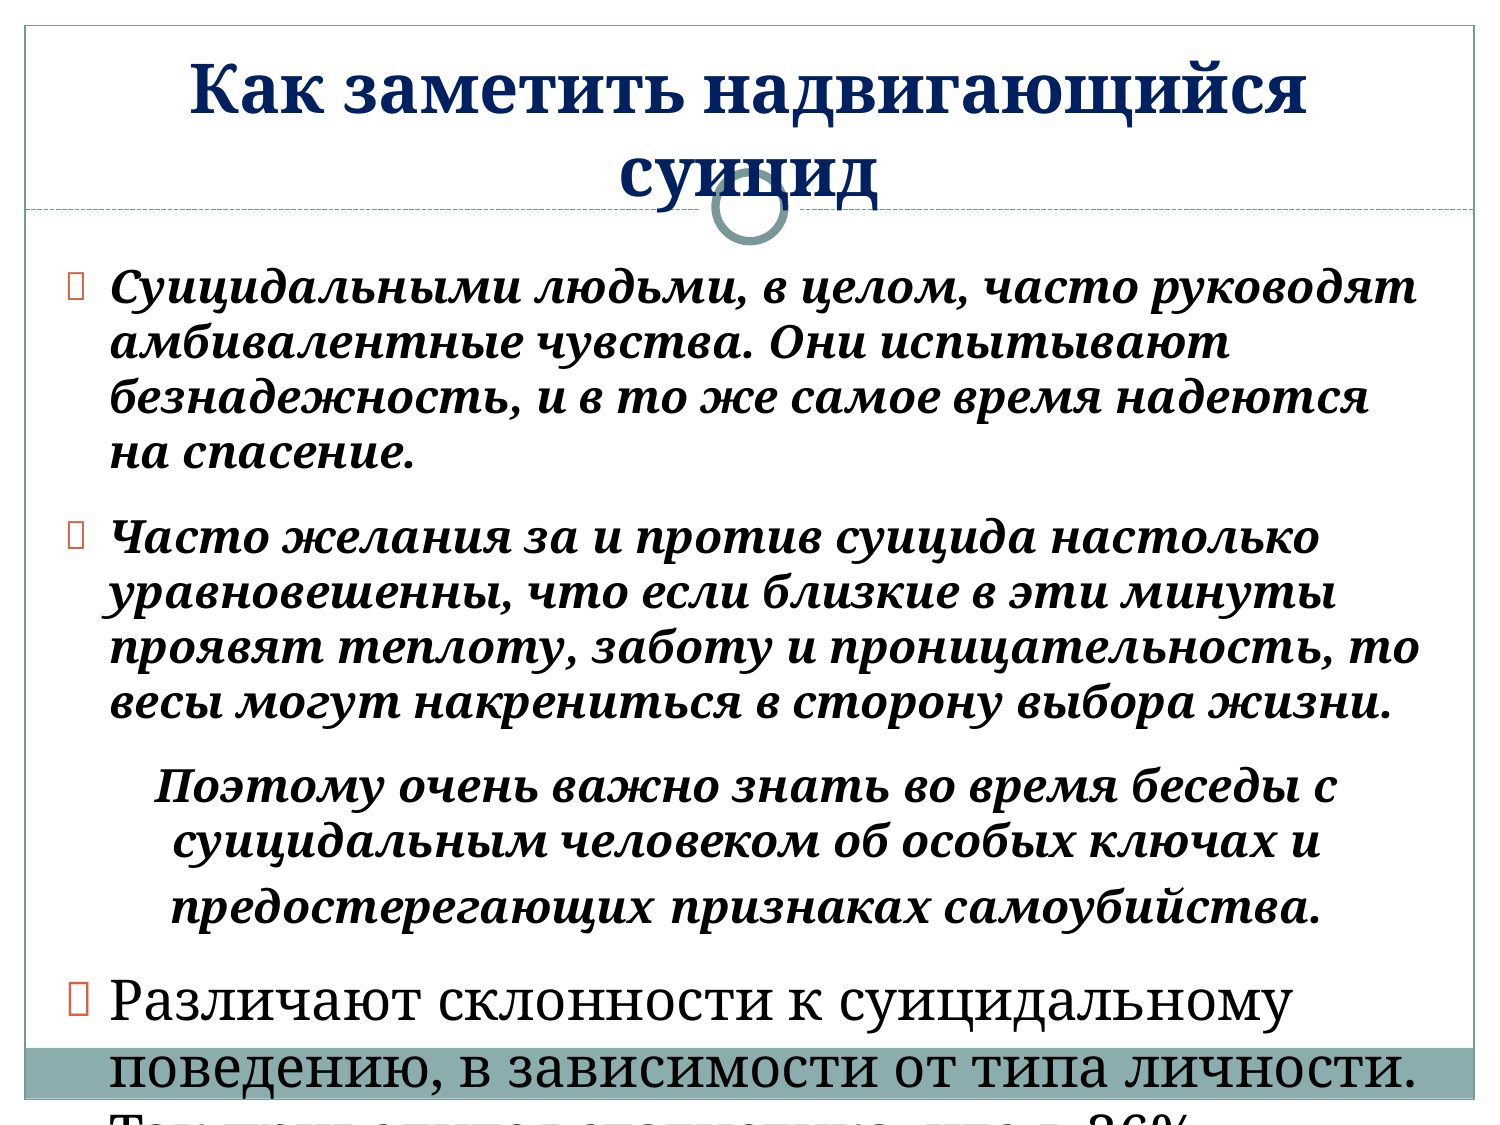

# Как заметить надвигающийся суицид
Суицидальными людьми, в целом, часто руководят амбивалентные чувства. Они испытывают безнадежность, и в то же самое время надеются на спасение.
Часто желания за и против суицида настолько уравновешенны, что если близкие в эти минуты проявят теплоту, заботу и проницательность, то весы могут накрениться в сторону выбора жизни.
Поэтому очень важно знать во время беседы с суицидальным человеком об особых ключах и предостерегающих признаках самоубийства.
Различают склонности к суицидальному поведению, в зависимости от типа личности. Так приводится статистика, что в 36% суициды совершают истероиды, в 33% - инфантильные эмоционально лабильные субъекты, и в 13% - у субъектов отмечались астенические черты.